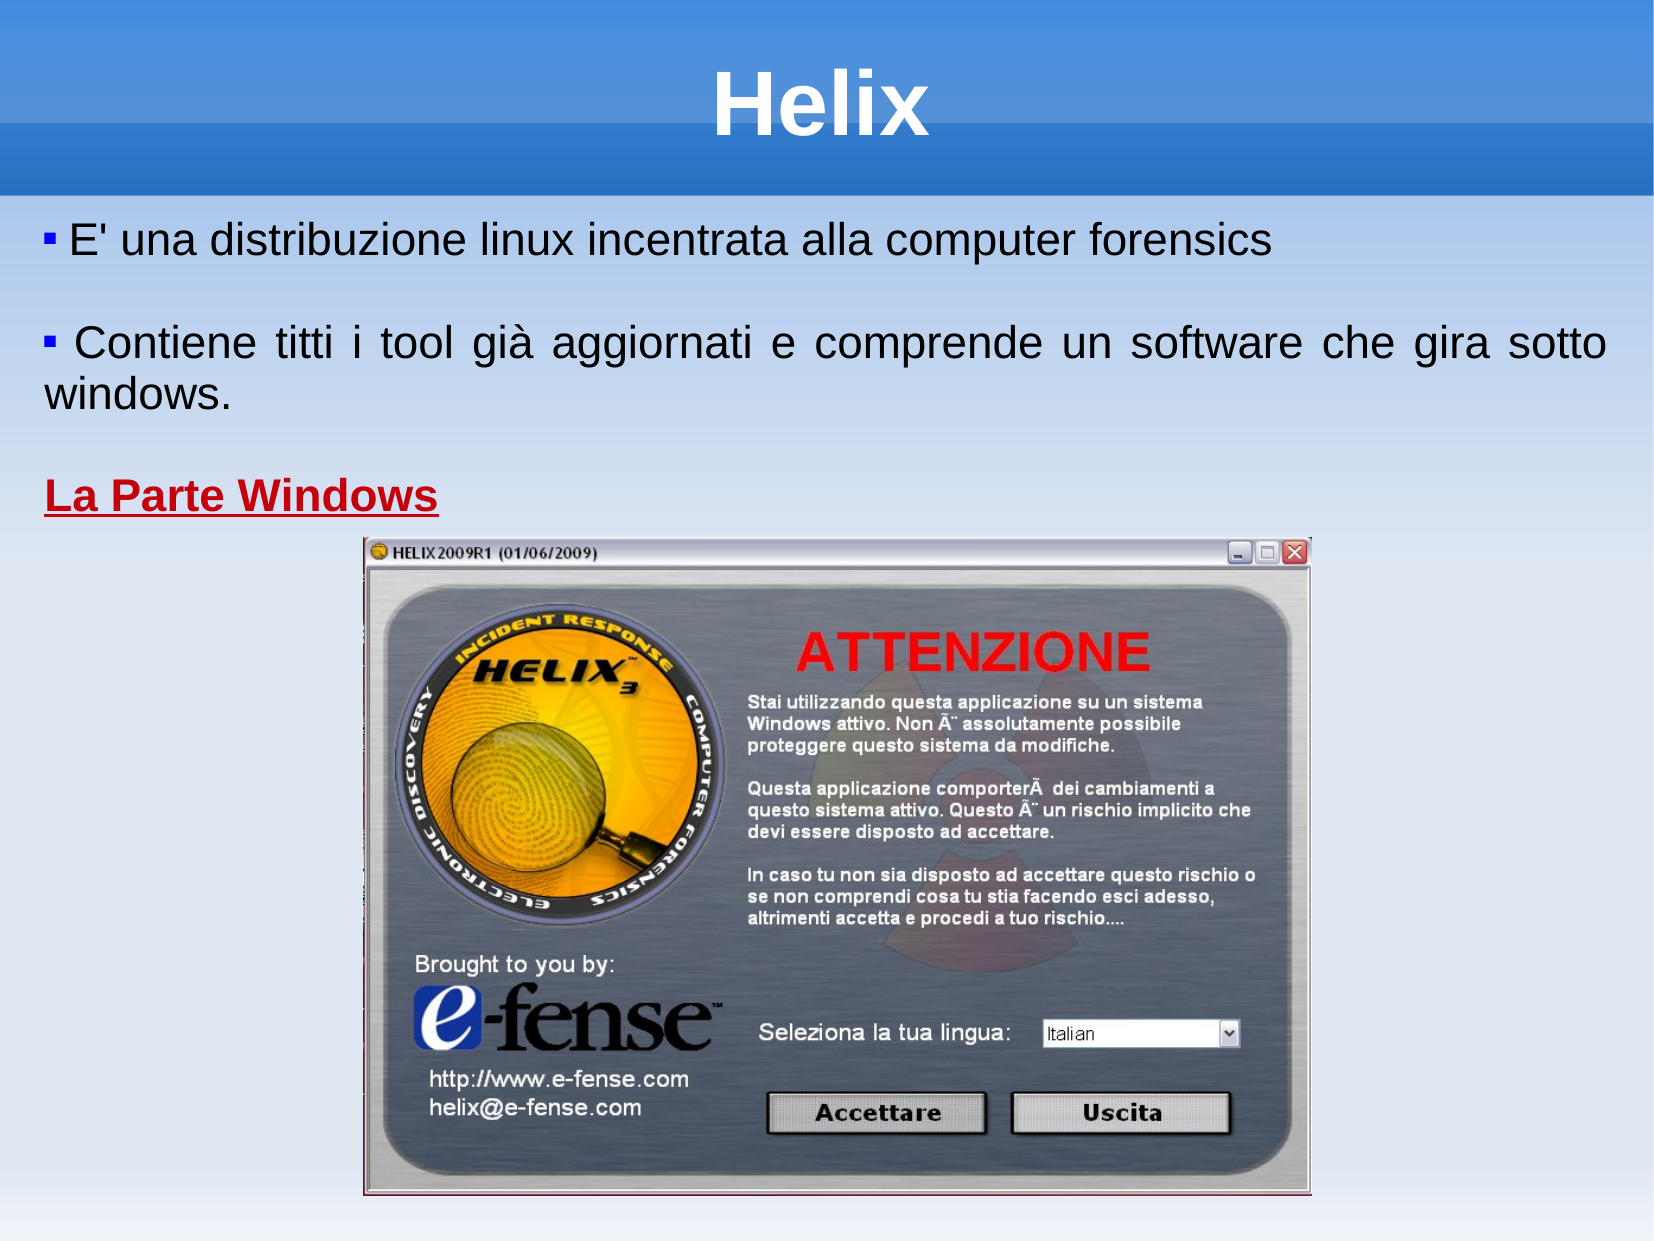

# Helix
 E' una distribuzione linux incentrata alla computer forensics
 Contiene titti i tool già aggiornati e comprende un software che gira sotto windows.
La Parte Windows